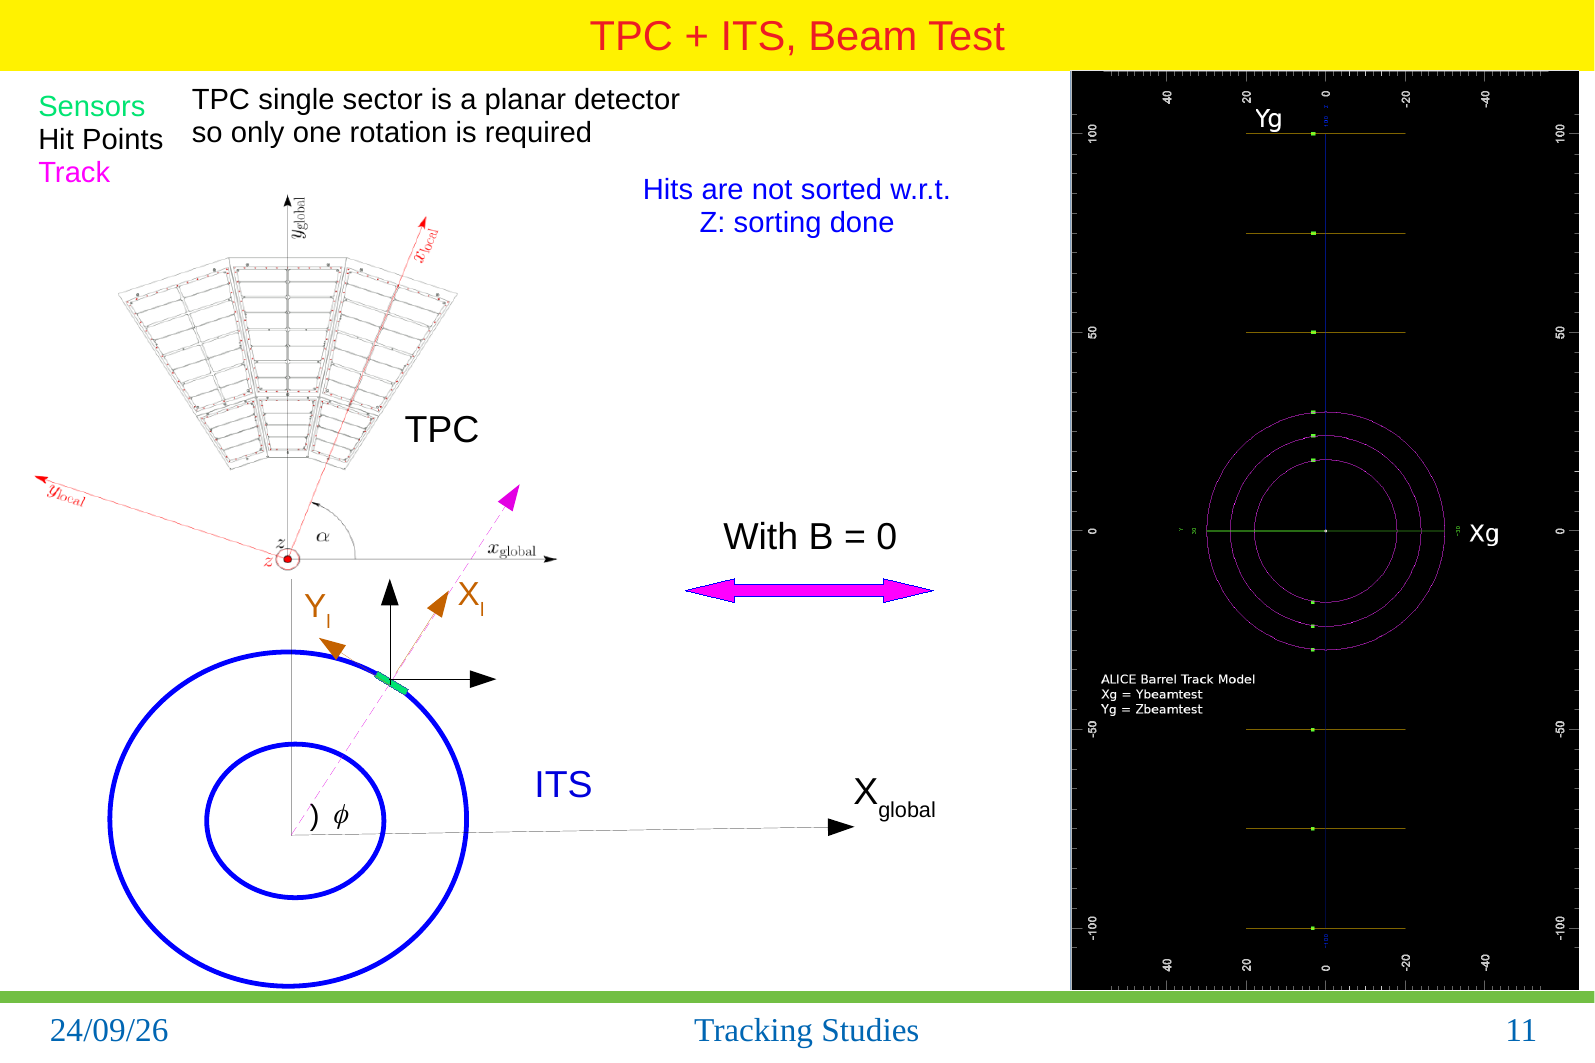

# TPC + ITS, Beam Test
TPC single sector is a planar detector so only one rotation is required
Sensors
Hit Points
Track
Hits are not sorted w.r.t. Z: sorting done
Yg
TPC
With B = 0
Xl
Yl
Xg
ITS
Xglobal
)
 Tracking Studies
11